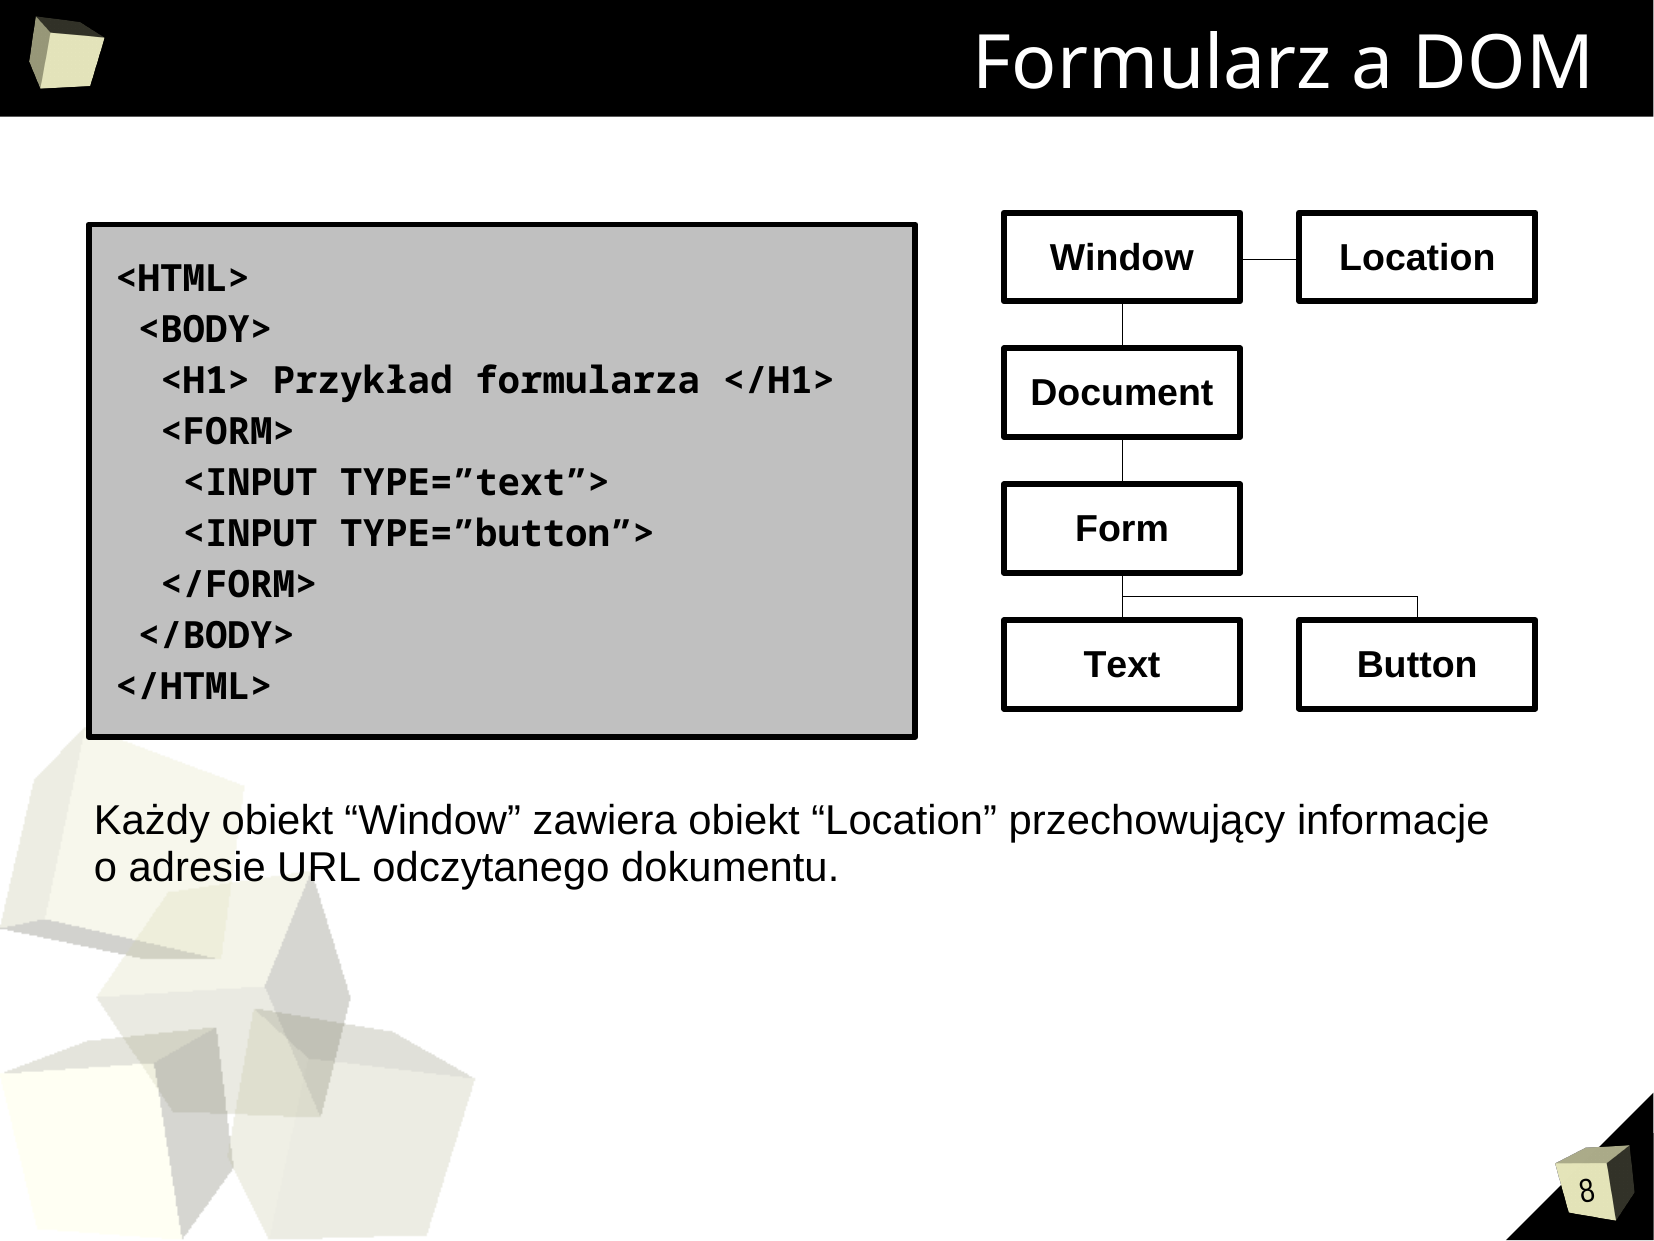

# Formularz a DOM
Window
Location
Document
Form
Text
Button
<HTML>
 <BODY>
 <H1> Przykład formularza </H1>
 <FORM>
 <INPUT TYPE=”text”>
 <INPUT TYPE=”button”>
 </FORM>
 </BODY>
</HTML>
Każdy obiekt “Window” zawiera obiekt “Location” przechowujący informacje o adresie URL odczytanego dokumentu.